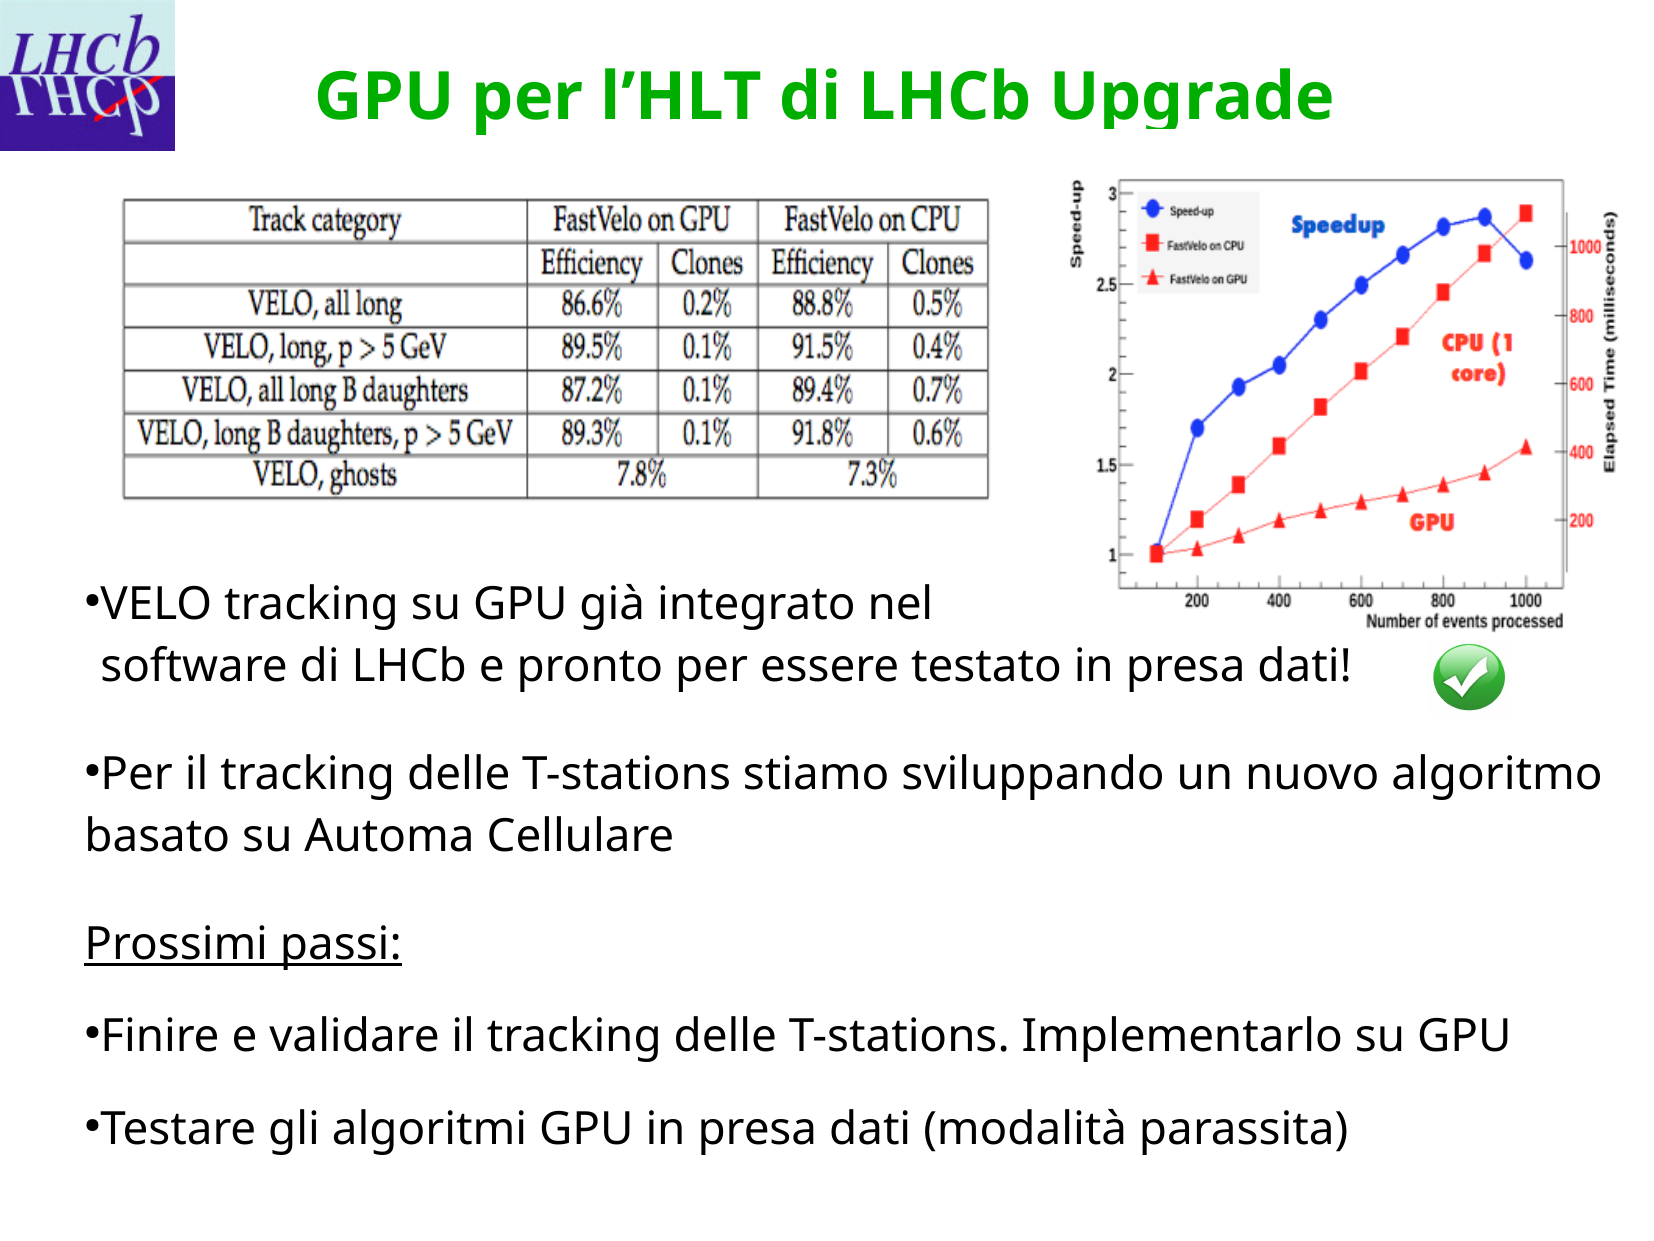

# GPU per l’HLT di LHCb Upgrade
VELO tracking su GPU già integrato nel
software di LHCb e pronto per essere testato in presa dati!
Per il tracking delle T-stations stiamo sviluppando un nuovo algoritmo basato su Automa Cellulare
Prossimi passi:
Finire e validare il tracking delle T-stations. Implementarlo su GPU
Testare gli algoritmi GPU in presa dati (modalità parassita)